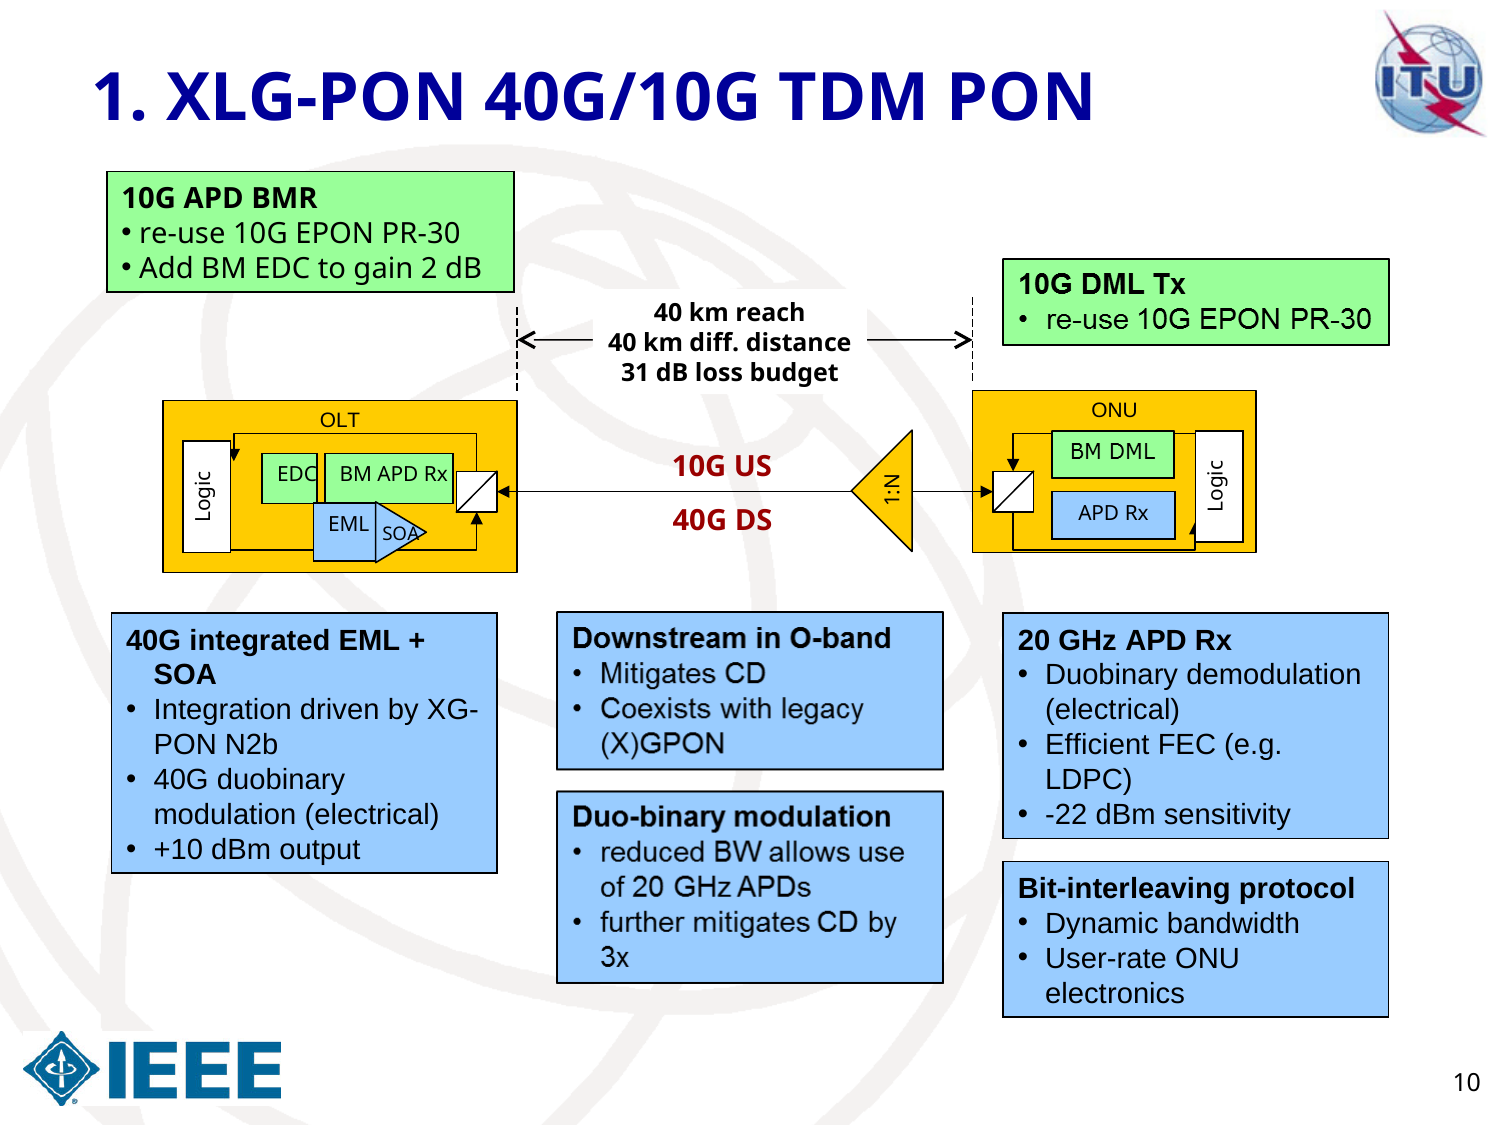

# 1. XLG-PON 40G/10G TDM PON
10G APD BMR
 re-use 10G EPON PR-30
 Add BM EDC to gain 2 dB
40 km reach
40 km diff. distance
31 dB loss budget
ONU
OLT
1:N
10G US
EDC
BM APD Rx
Logic
Logic
APD Rx
20 GHz APD Rx
Duobinary demodulation (electrical)
Efficient FEC (e.g. LDPC)
-22 dBm sensitivity
Bit-interleaving protocol
Dynamic bandwidth
User-rate ONU electronics
40G DS
SOA
EML
40G integrated EML + SOA
Integration driven by XG-PON N2b
40G duobinary modulation (electrical)
+10 dBm output